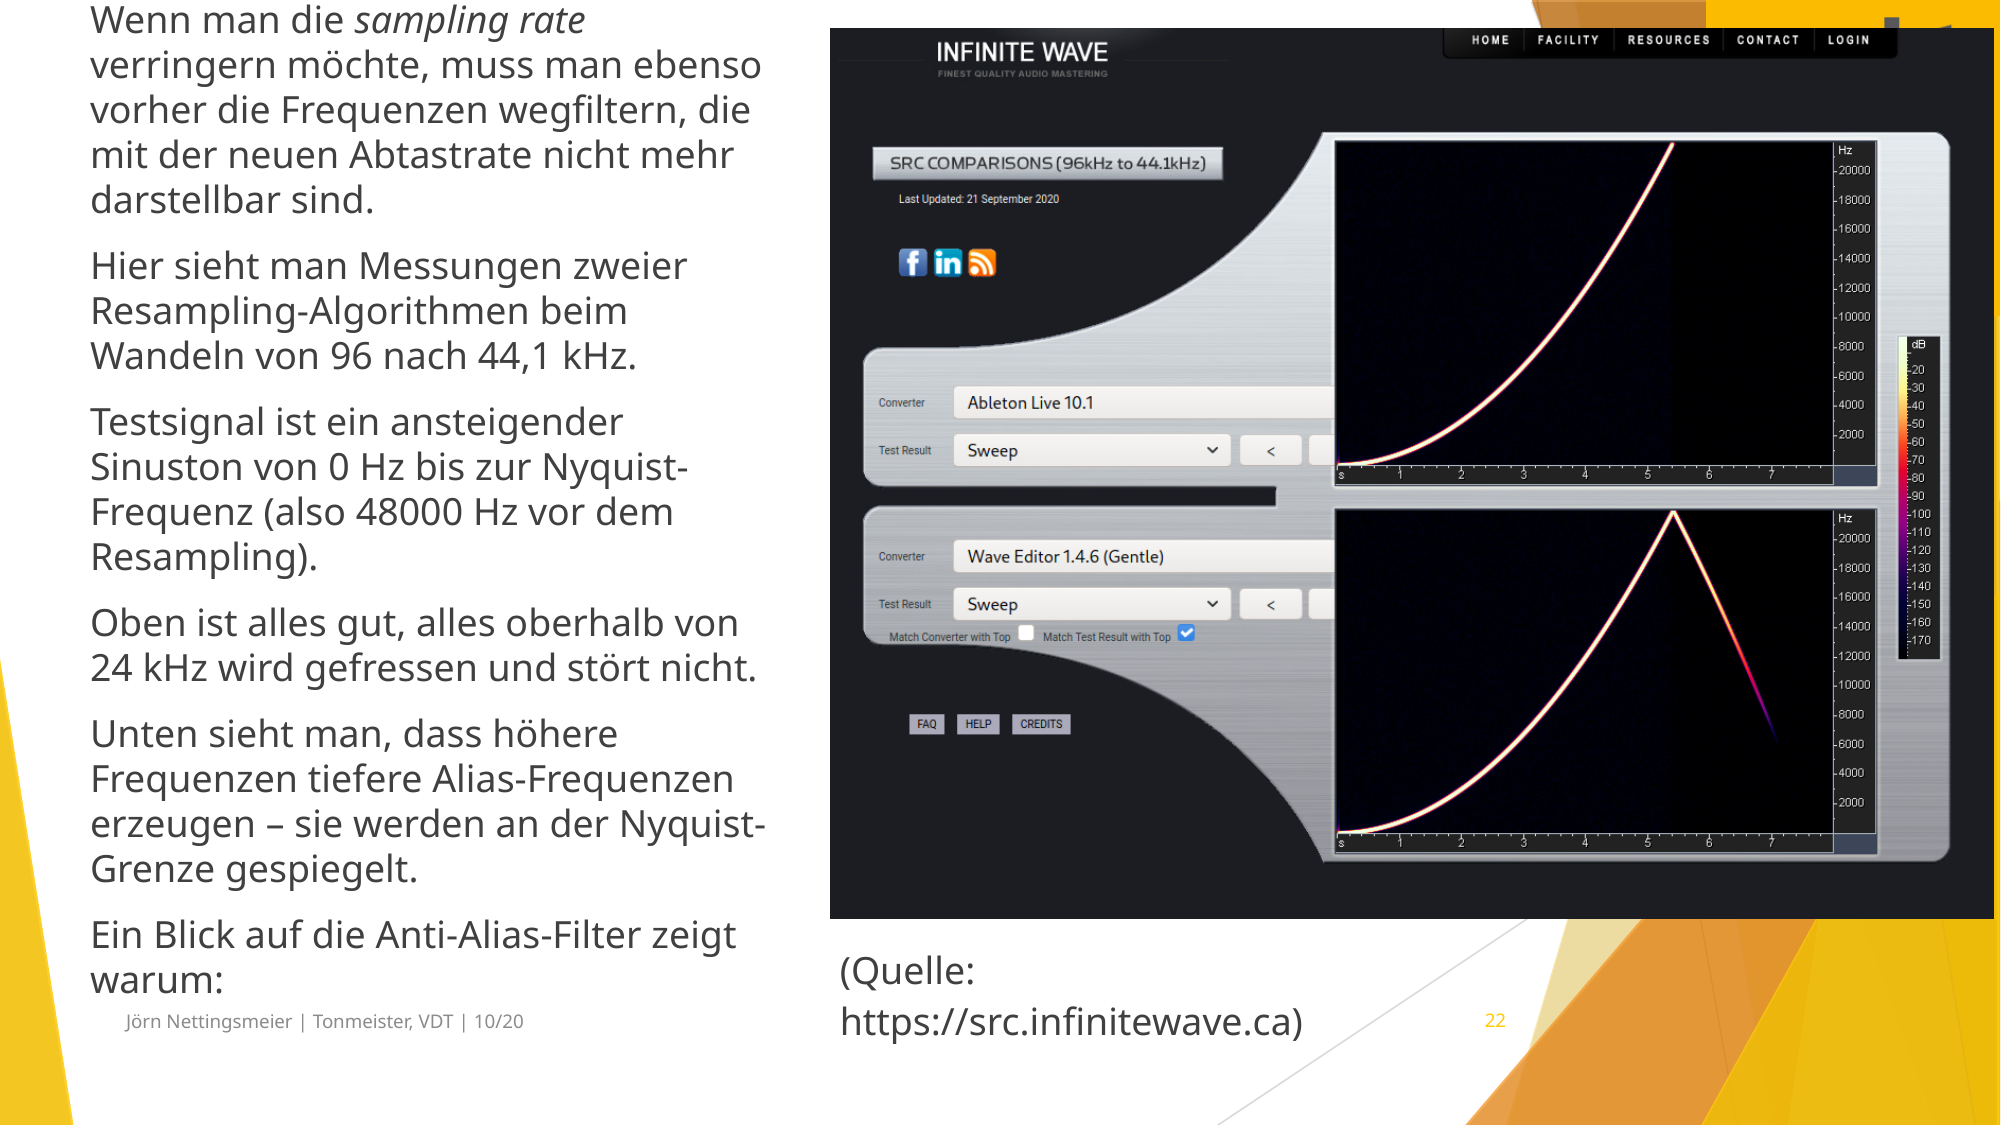

# Wenn man die sampling rate verringern möchte, muss man ebenso vorher die Frequenzen wegfiltern, die mit der neuen Abtastrate nicht mehr darstellbar sind.
Hier sieht man Messungen zweier Resampling-Algorithmen beim Wandeln von 96 nach 44,1 kHz.
Testsignal ist ein ansteigender Sinuston von 0 Hz bis zur Nyquist-Frequenz (also 48000 Hz vor dem Resampling).
Oben ist alles gut, alles oberhalb von 24 kHz wird gefressen und stört nicht.
Unten sieht man, dass höhere Frequenzen tiefere Alias-Frequenzen erzeugen – sie werden an der Nyquist-Grenze gespiegelt.
Ein Blick auf die Anti-Alias-Filter zeigt warum:
(Quelle: https://src.infinitewave.ca)
Jörn Nettingsmeier | Tonmeister, VDT | 10/20